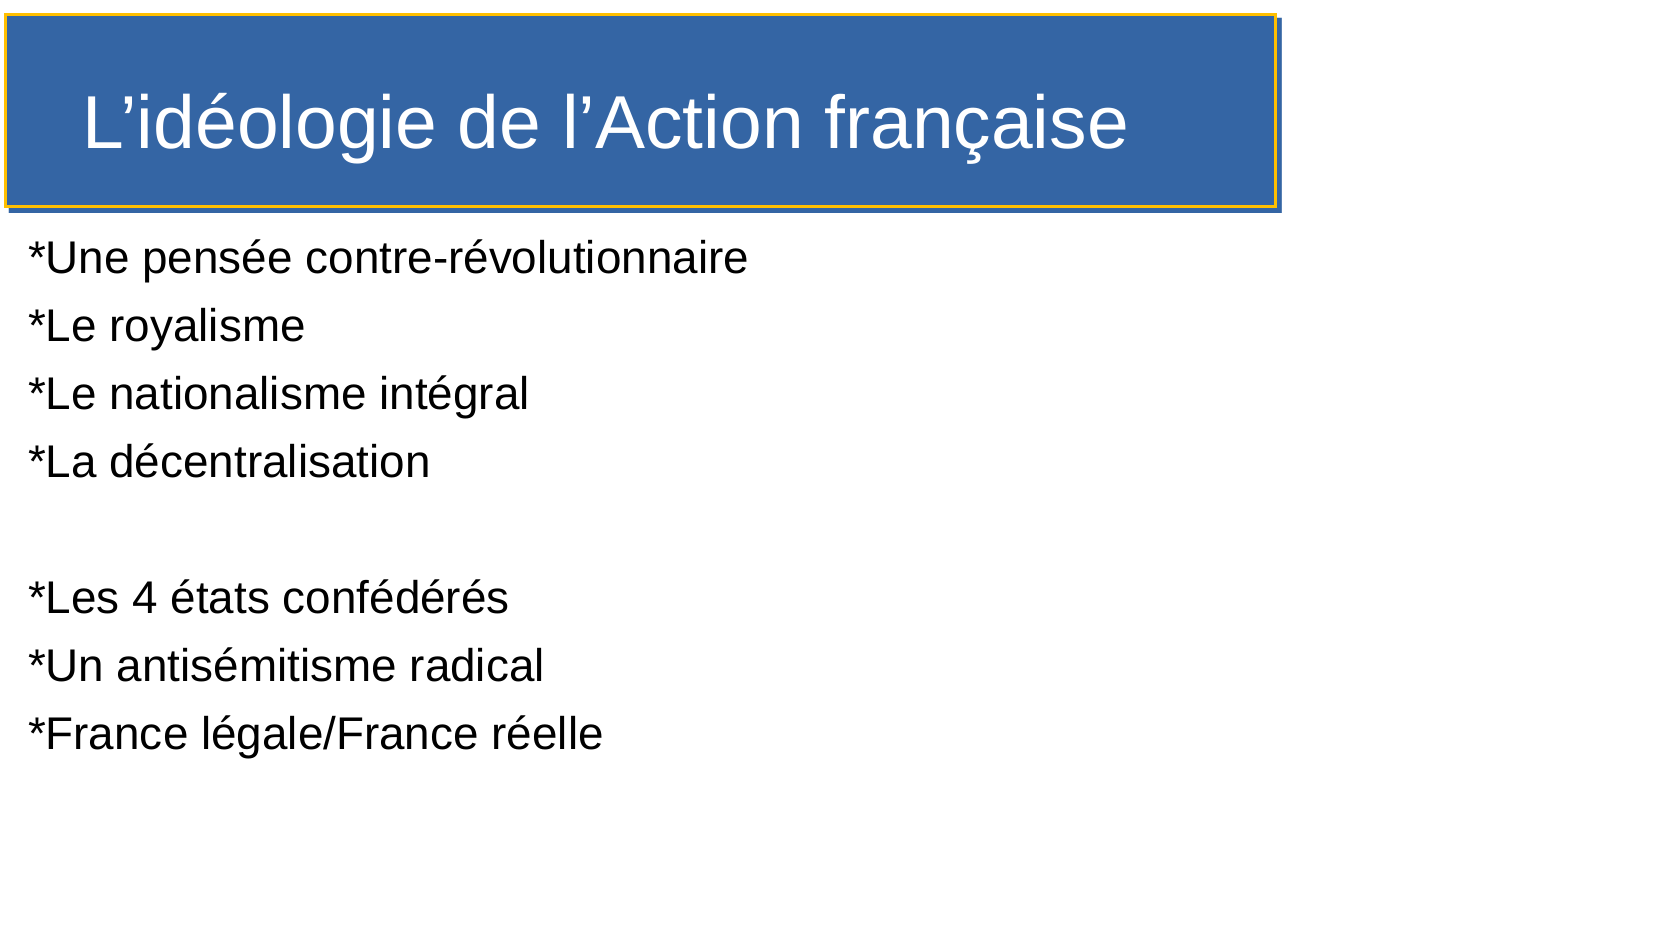

# L’idéologie de l’Action française
*Une pensée contre-révolutionnaire
*Le royalisme
*Le nationalisme intégral
*La décentralisation
*Les 4 états confédérés
*Un antisémitisme radical
*France légale/France réelle